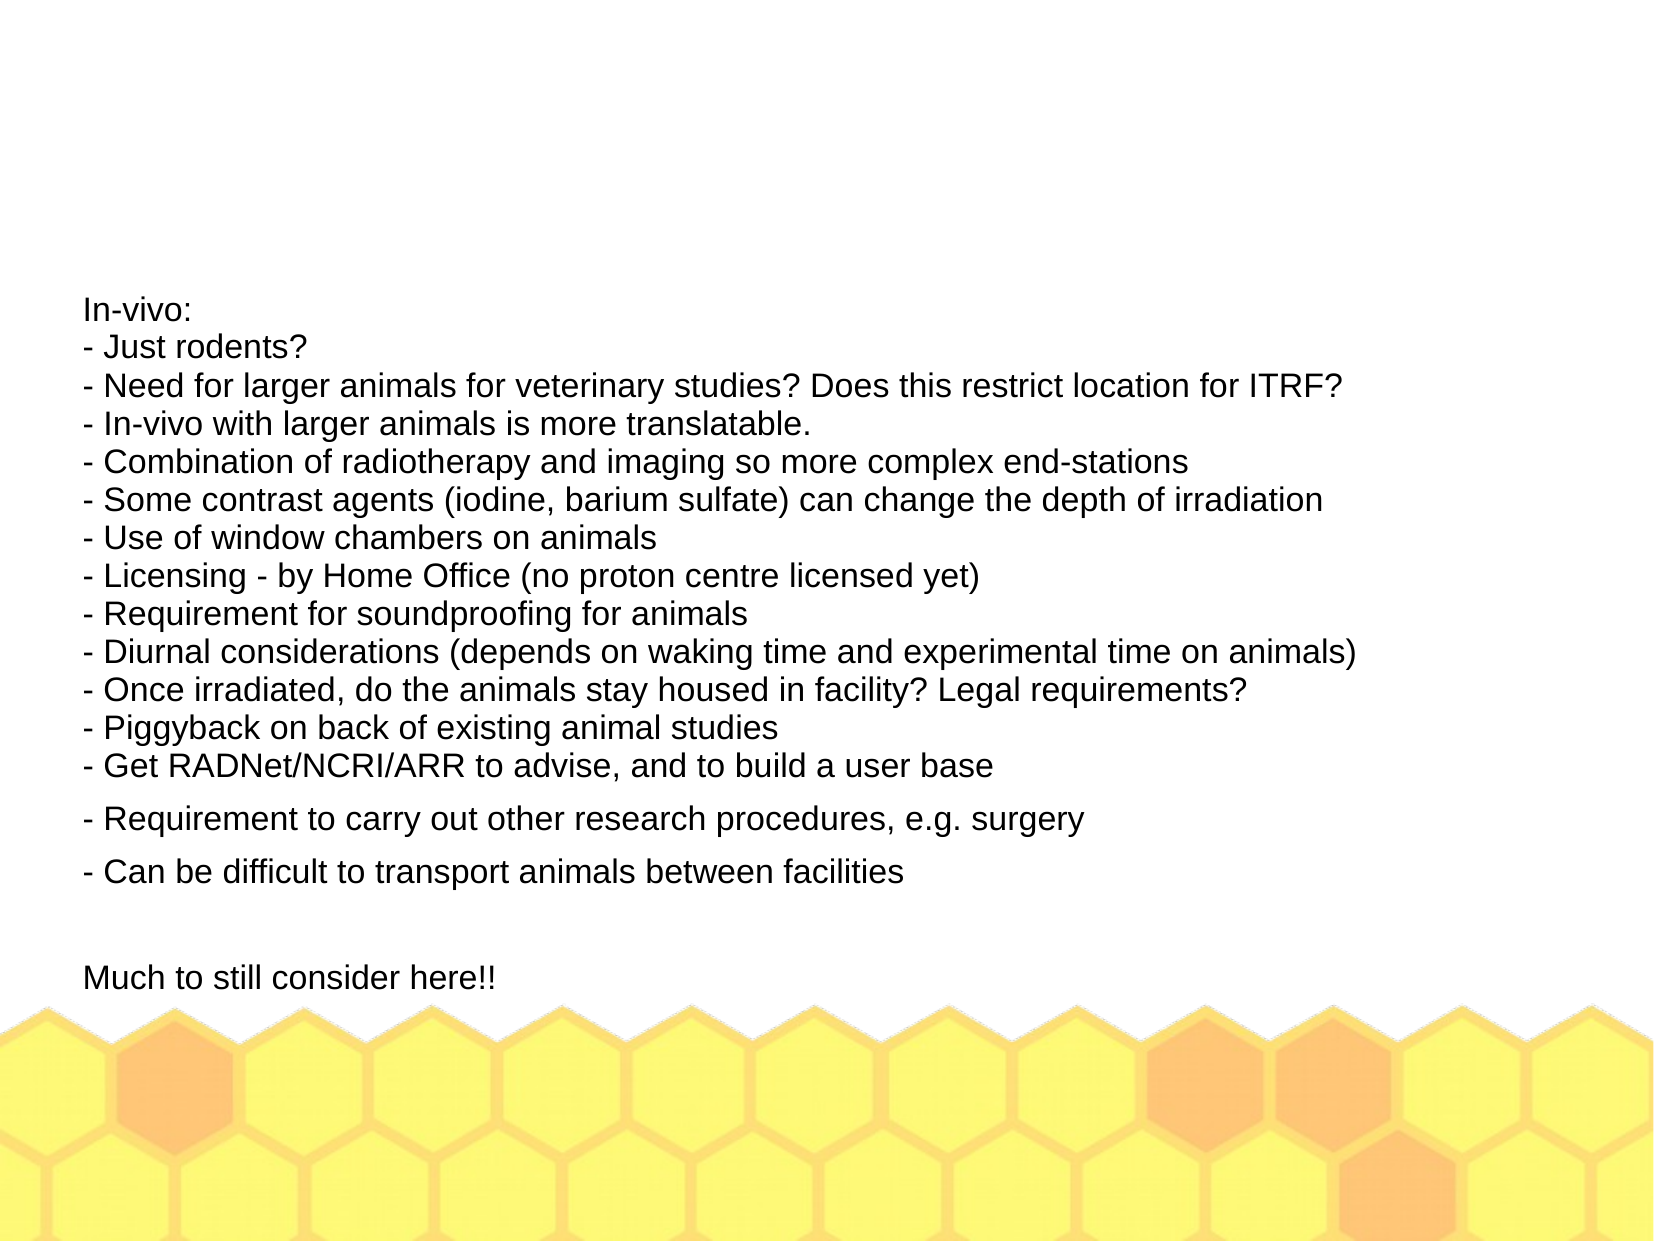

#
In-vivo:
- Just rodents?
- Need for larger animals for veterinary studies? Does this restrict location for ITRF?
- In-vivo with larger animals is more translatable.
- Combination of radiotherapy and imaging so more complex end-stations
- Some contrast agents (iodine, barium sulfate) can change the depth of irradiation
- Use of window chambers on animals
- Licensing - by Home Office (no proton centre licensed yet)
- Requirement for soundproofing for animals
- Diurnal considerations (depends on waking time and experimental time on animals)
- Once irradiated, do the animals stay housed in facility? Legal requirements?
- Piggyback on back of existing animal studies
- Get RADNet/NCRI/ARR to advise, and to build a user base
- Requirement to carry out other research procedures, e.g. surgery
- Can be difficult to transport animals between facilities
Much to still consider here!!